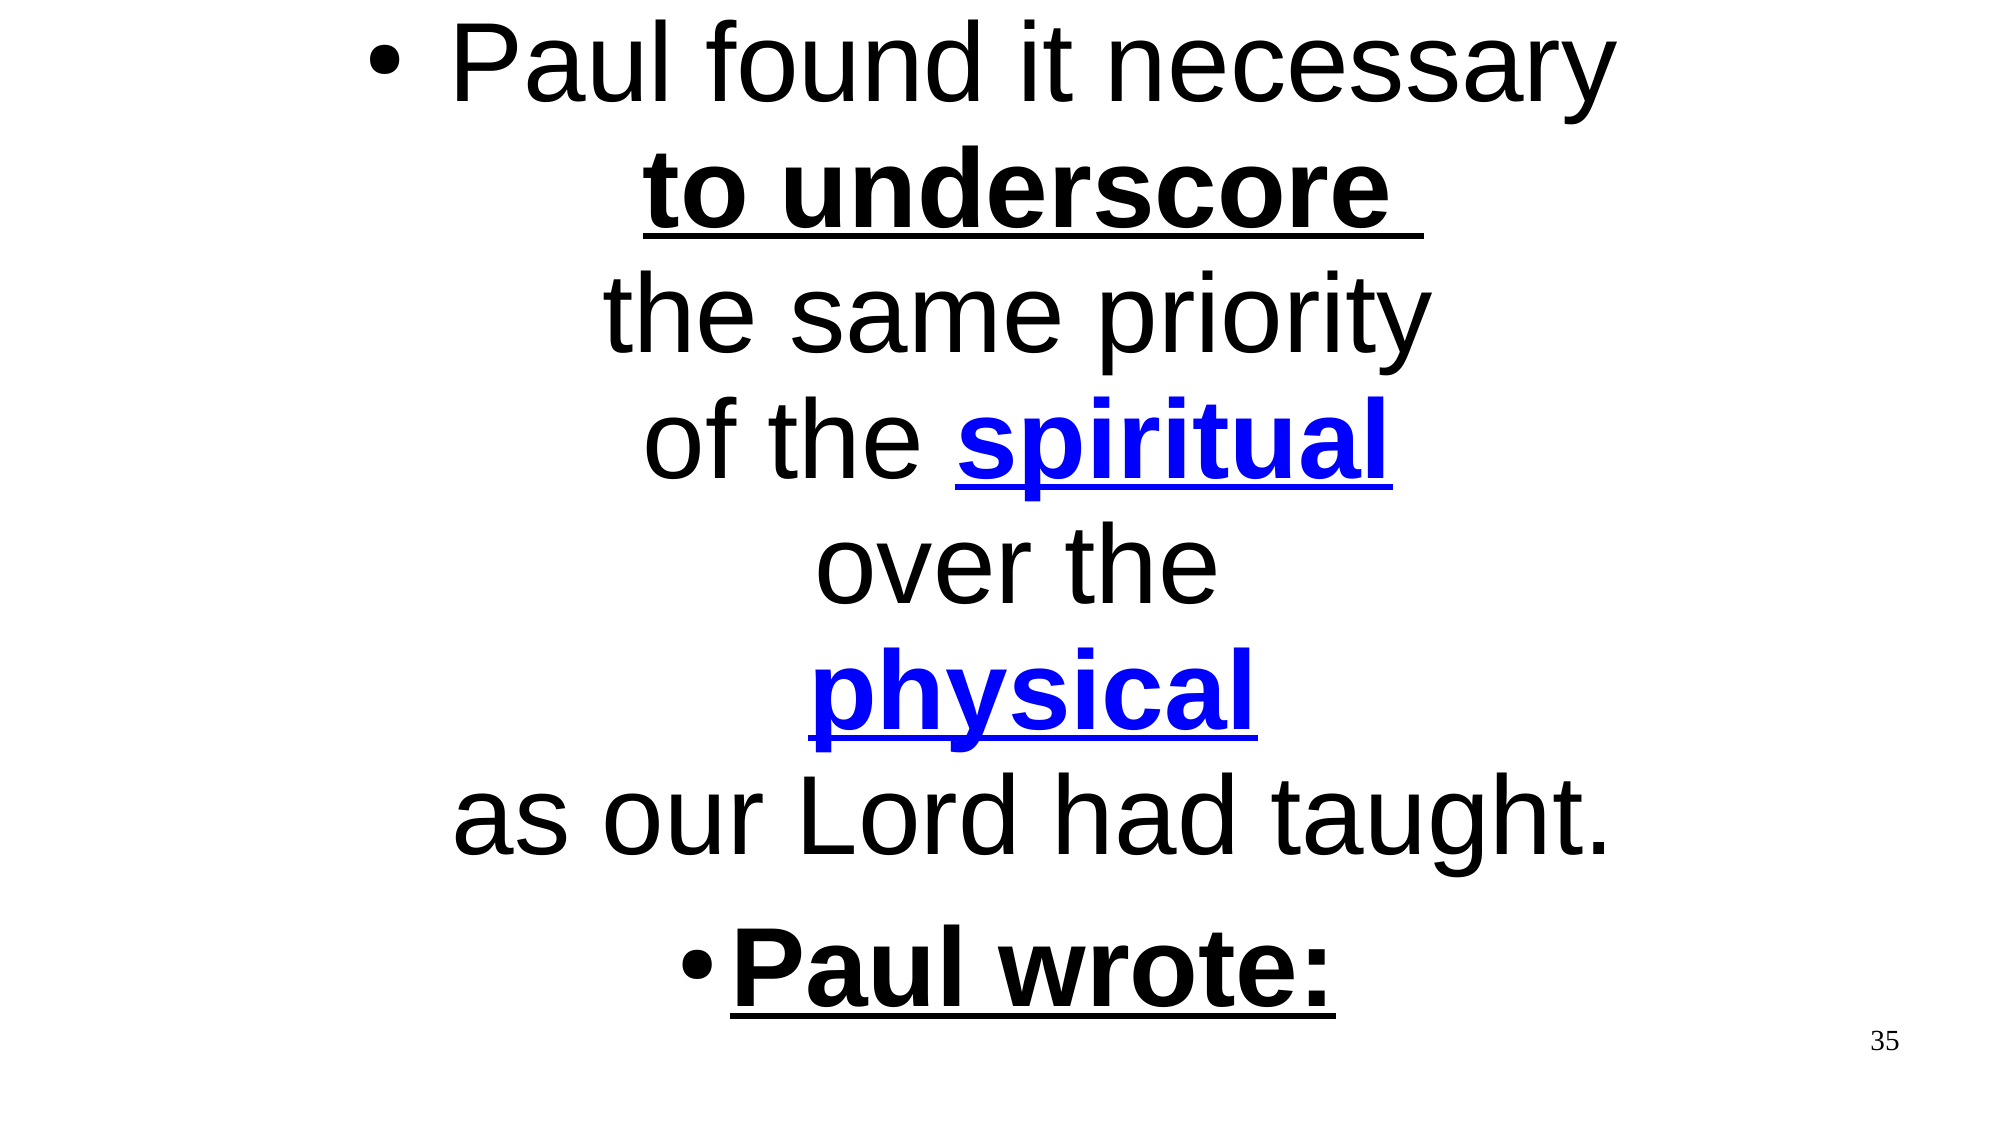

# Paul found it necessary to underscore the same priority of the spiritual over the physical as our Lord had taught.
Paul wrote:
35